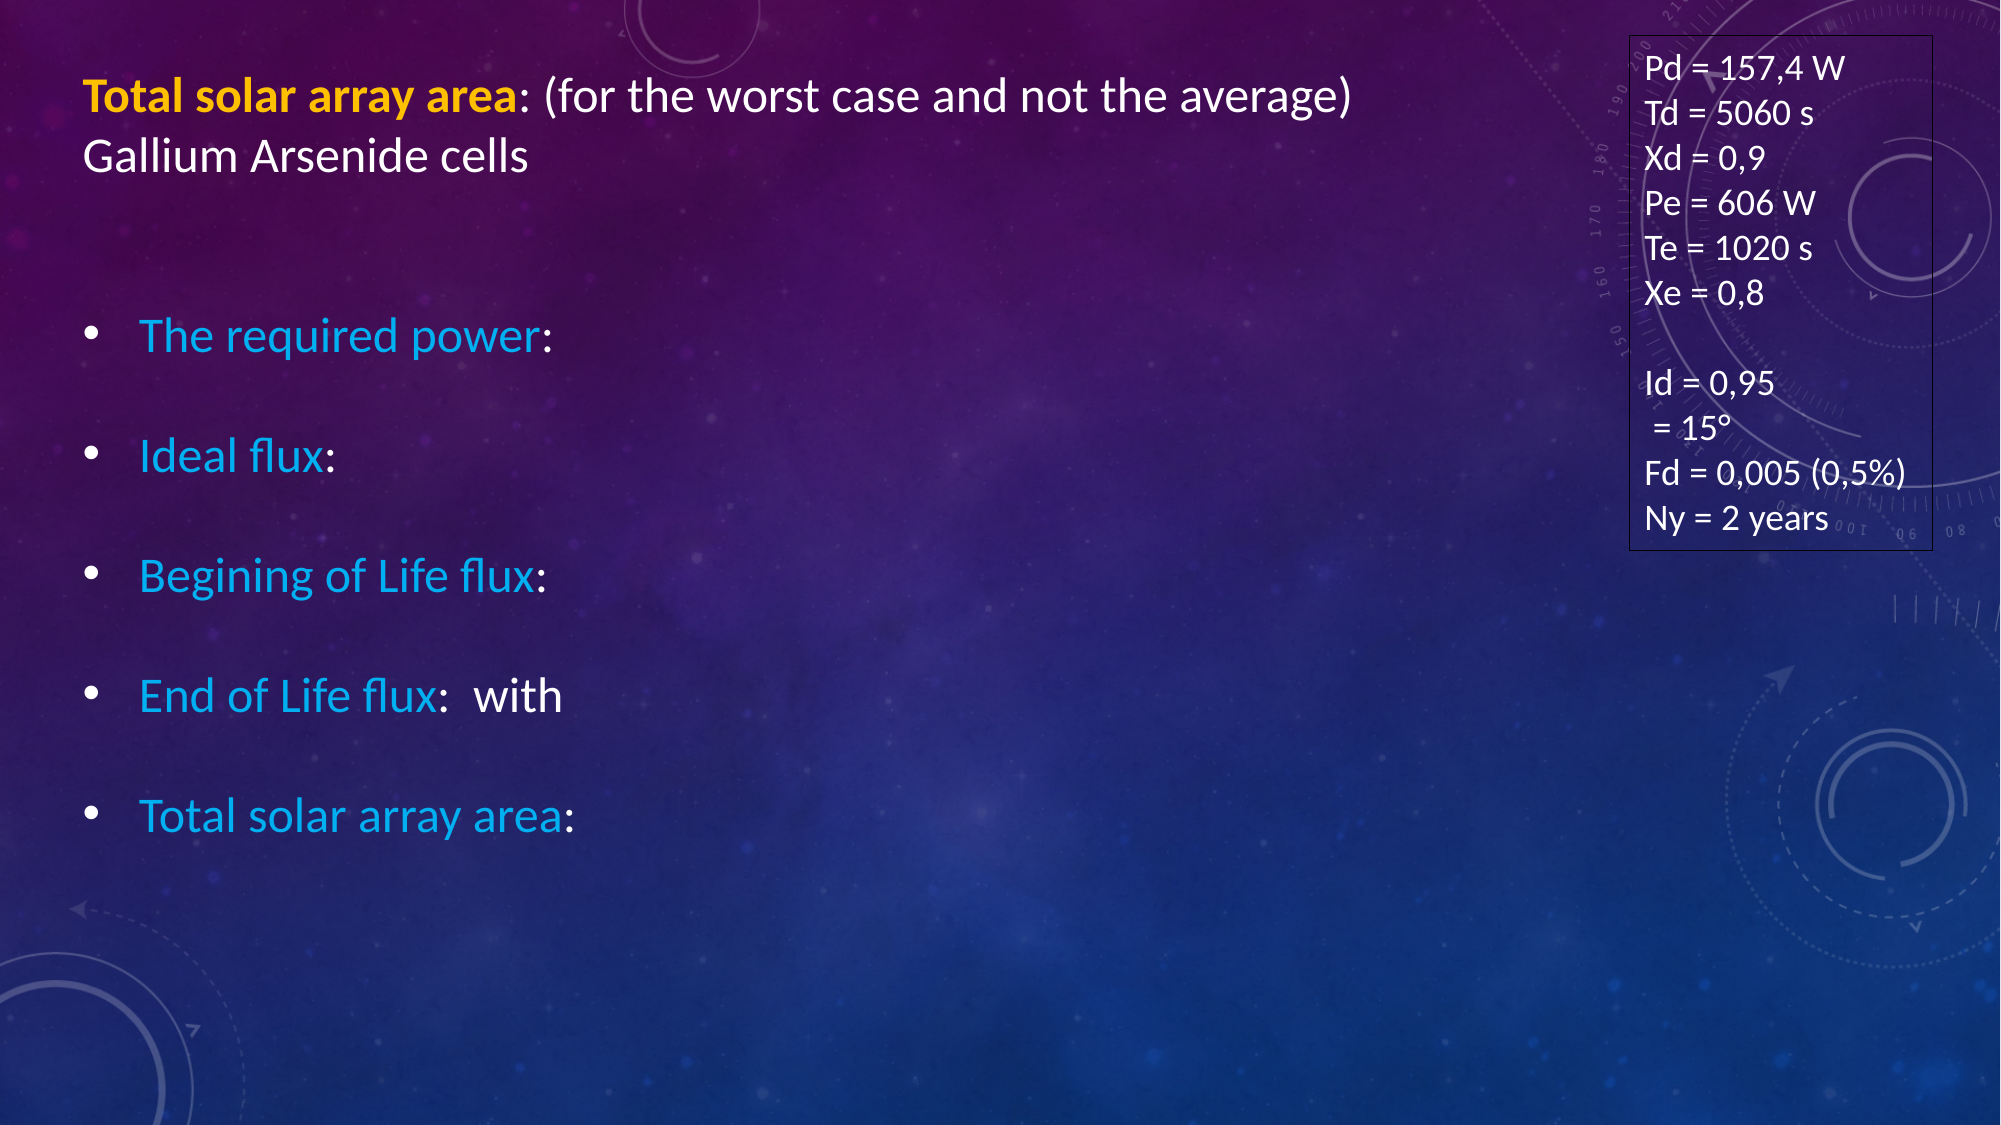

Pd = 157,4 W
Td = 5060 s
Xd = 0,9
Pe = 606 W
Te = 1020 s
Xe = 0,8
Id = 0,95
 = 15°
Fd = 0,005 (0,5%)
Ny = 2 years
Total solar array area: (for the worst case and not the average)
Gallium Arsenide cells
The required power:
Ideal flux:
Begining of Life flux:
End of Life flux: with
Total solar array area: